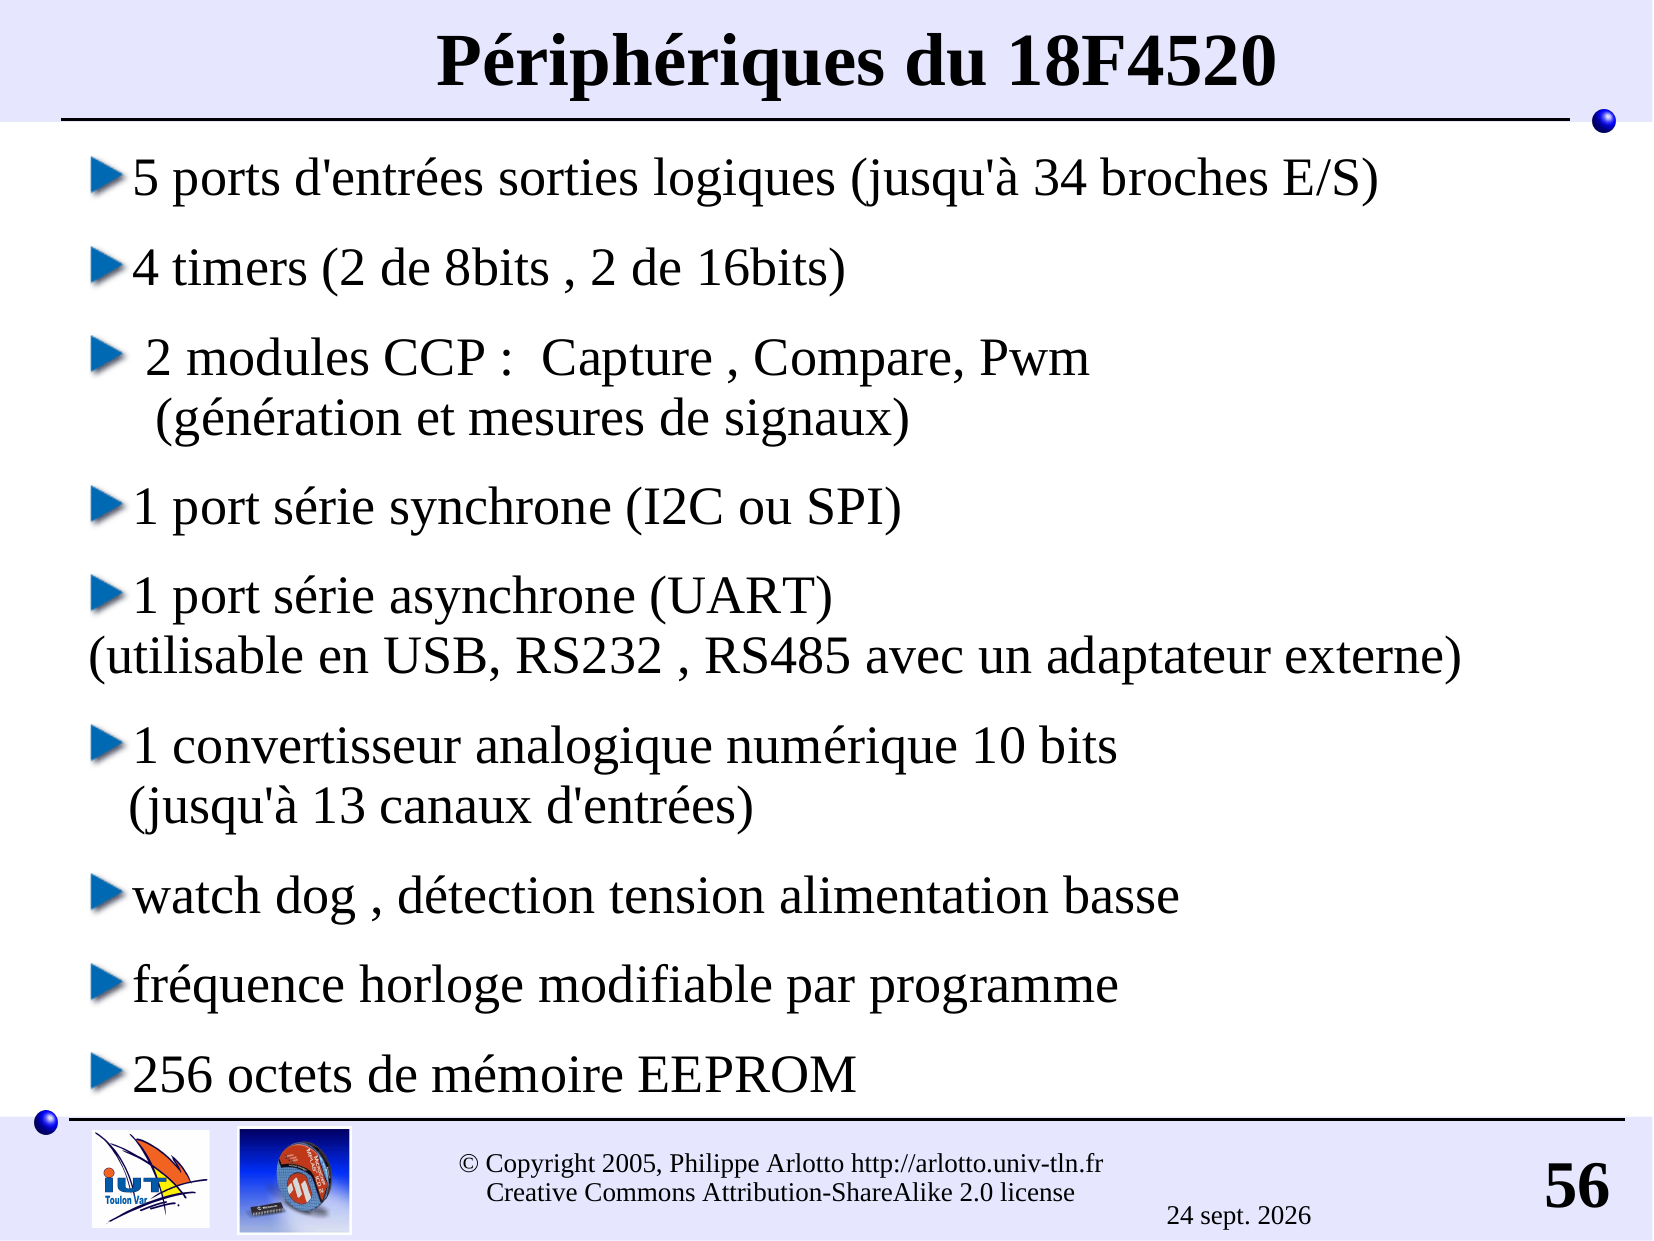

# Périphériques du 18F4520
5 ports d'entrées sorties logiques (jusqu'à 34 broches E/S)
4 timers (2 de 8bits , 2 de 16bits)
 2 modules CCP : Capture , Compare, Pwm
 (génération et mesures de signaux)
1 port série synchrone (I2C ou SPI)
1 port série asynchrone (UART)
(utilisable en USB, RS232 , RS485 avec un adaptateur externe)
1 convertisseur analogique numérique 10 bits
 (jusqu'à 13 canaux d'entrées)
watch dog , détection tension alimentation basse
fréquence horloge modifiable par programme
256 octets de mémoire EEPROM